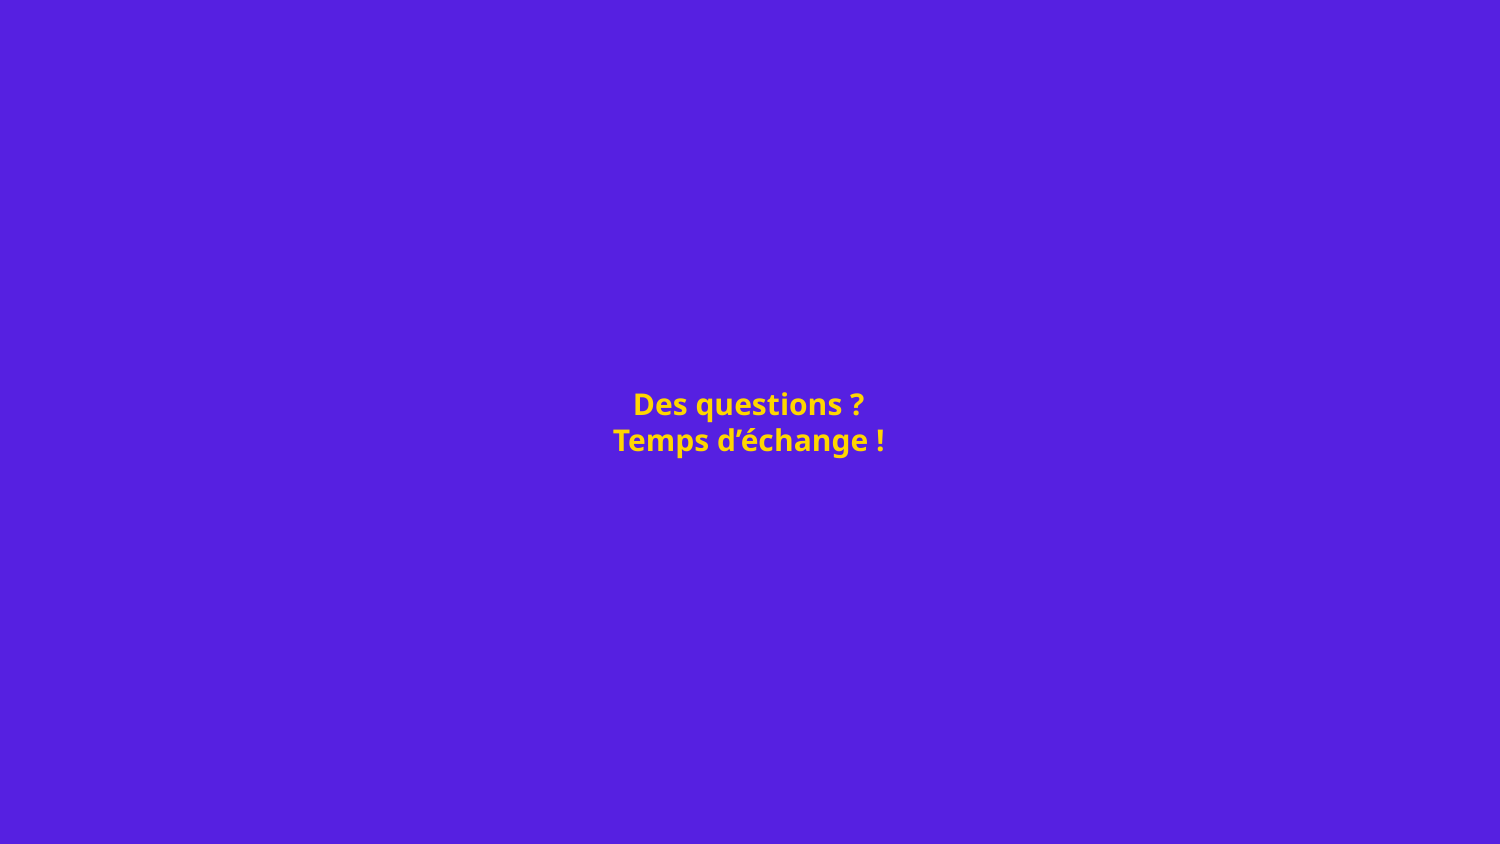

# Des questions ? Temps d’échange !